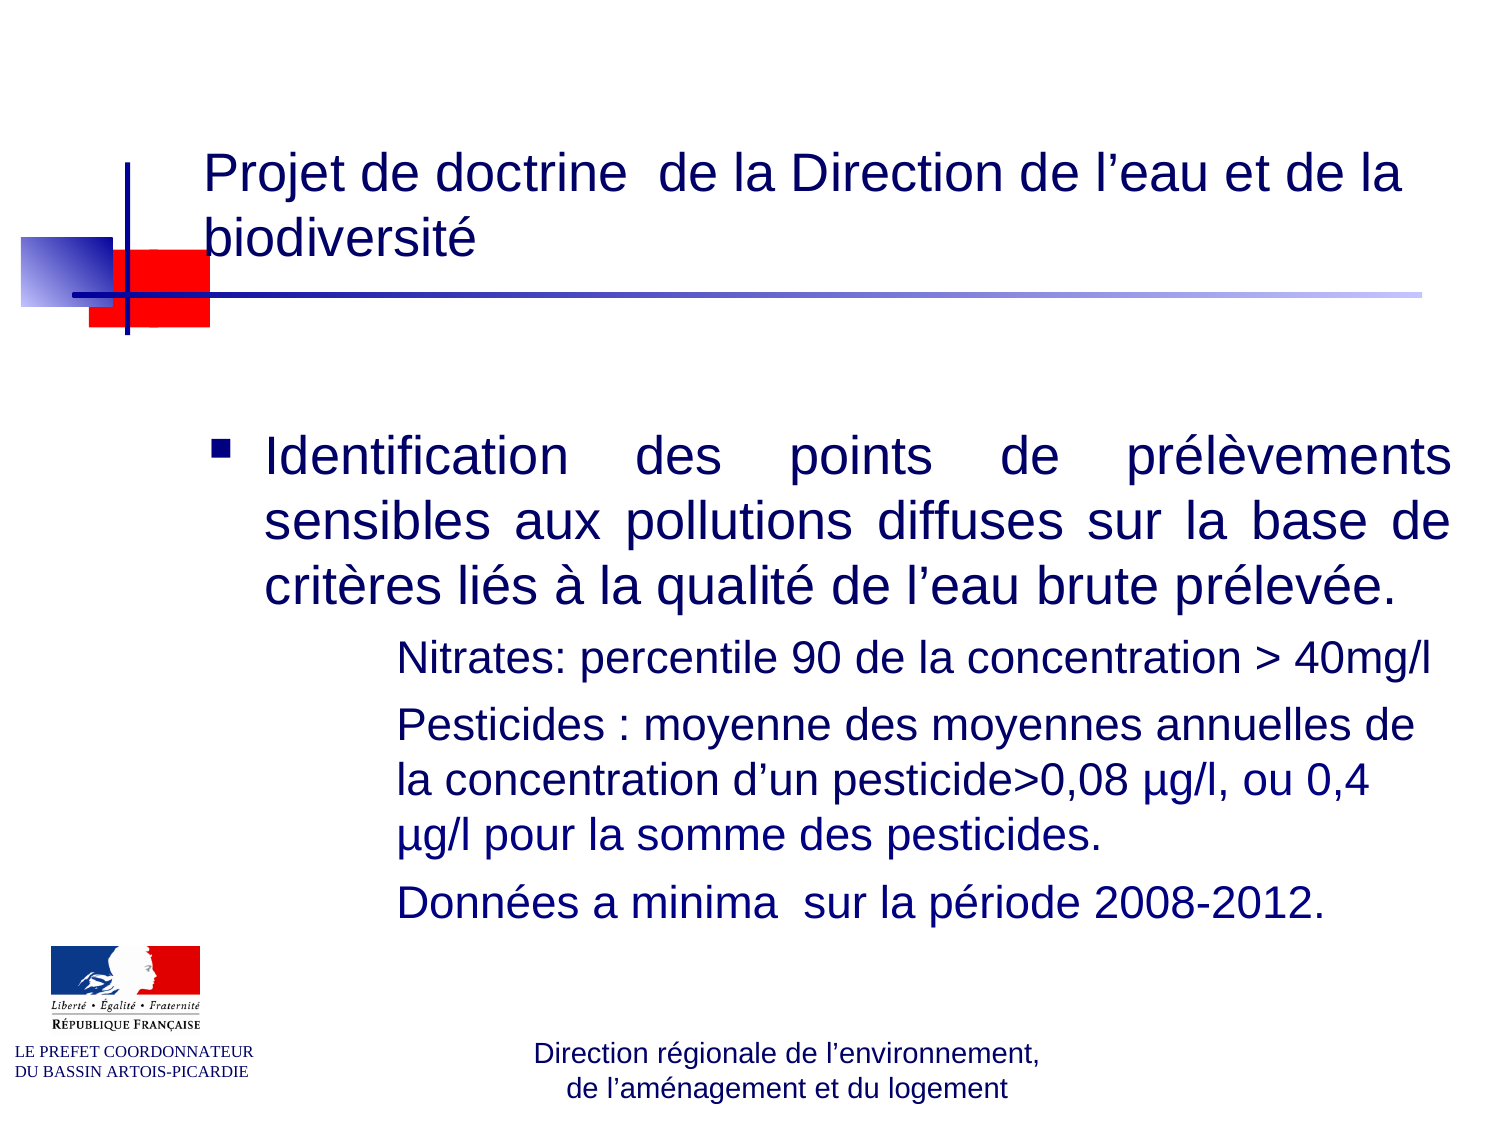

# Projet de doctrine de la Direction de l’eau et de la biodiversité
Identification des points de prélèvements sensibles aux pollutions diffuses sur la base de critères liés à la qualité de l’eau brute prélevée.
Nitrates: percentile 90 de la concentration > 40mg/l
Pesticides : moyenne des moyennes annuelles de la concentration d’un pesticide>0,08 µg/l, ou 0,4 µg/l pour la somme des pesticides.
Données a minima sur la période 2008-2012.